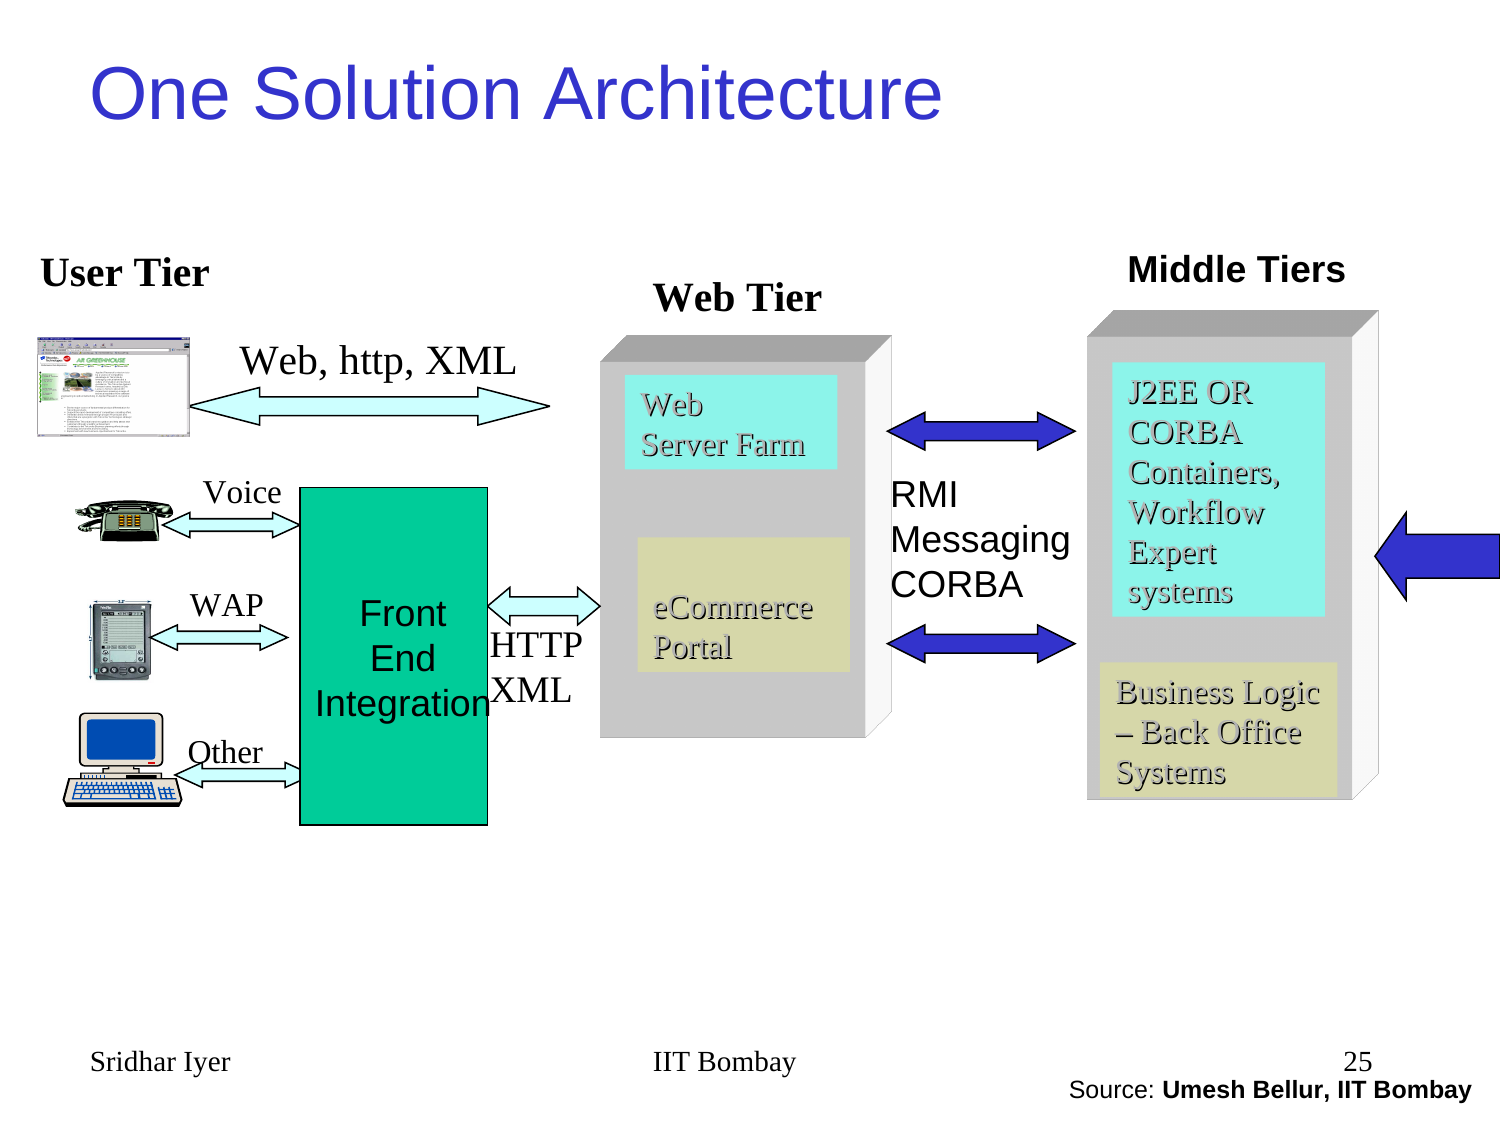

# One Solution Architecture
User Tier
Middle Tiers
Web Tier
Web, http, XML
J2EE OR
CORBA Containers,
Workflow
Expert systems
Web
Server Farm
Voice
RMI
Messaging
CORBA
Front
End
Integration
 eCommerce
Portal
WAP
HTTP
XML
Business Logic – Back Office Systems
Other
Sridhar Iyer
IIT Bombay
25
Source: Umesh Bellur, IIT Bombay